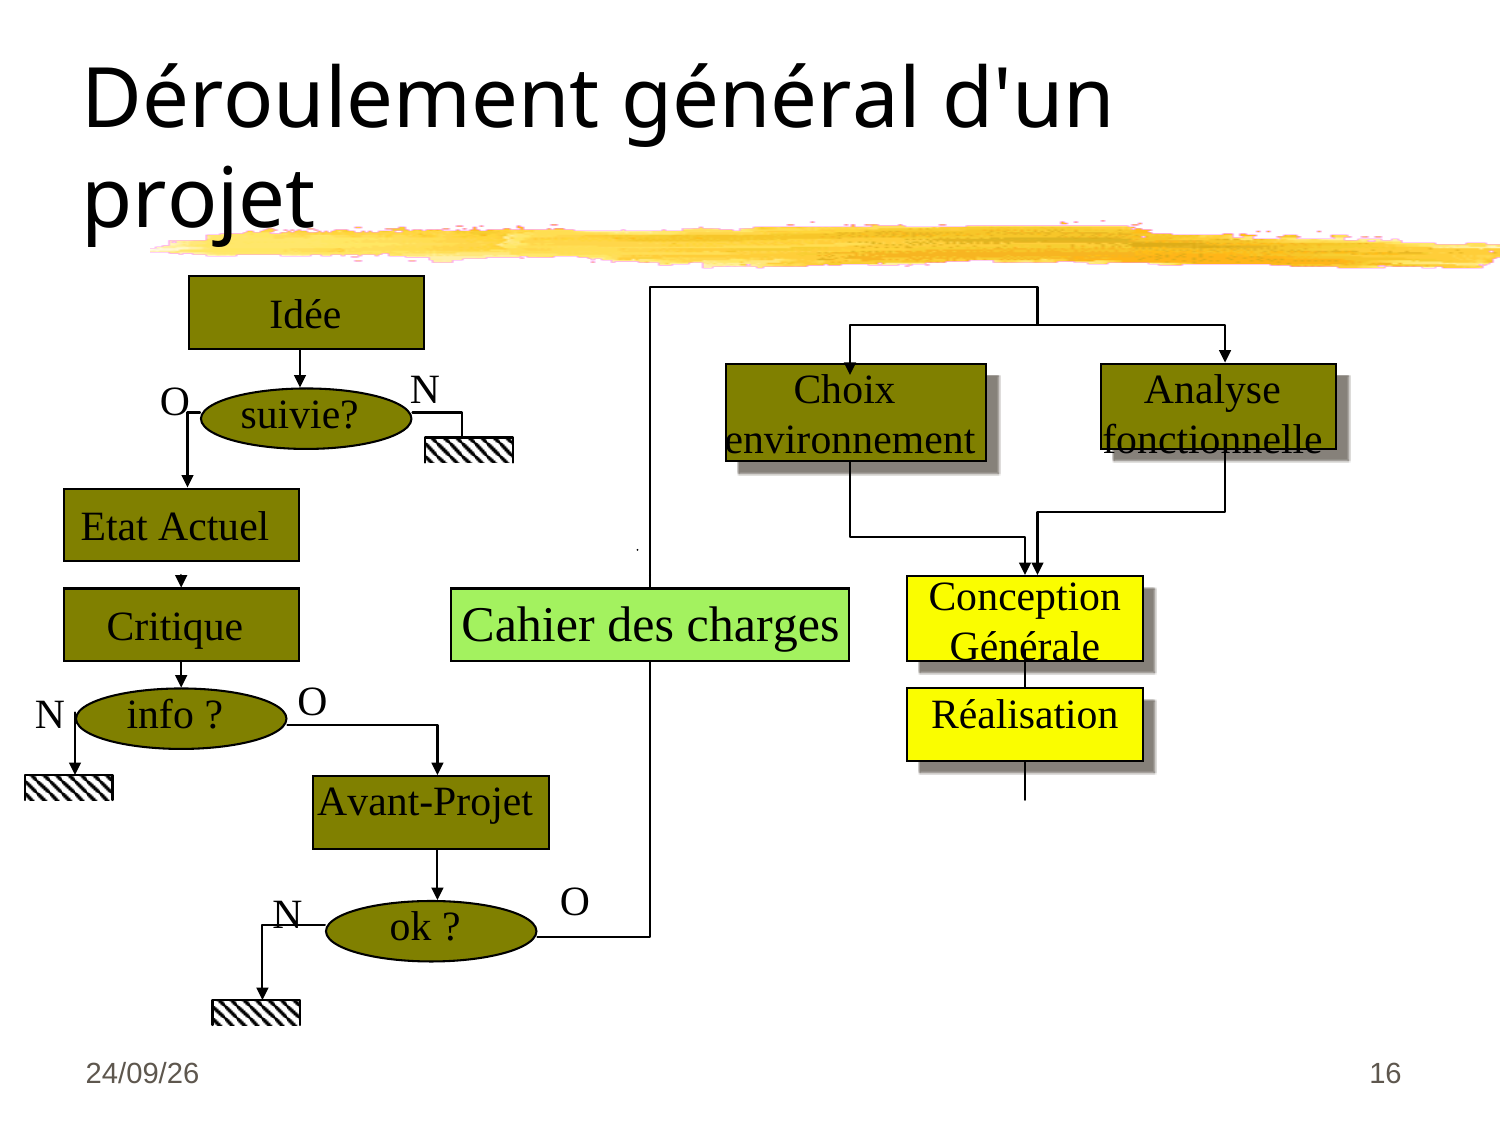

# Déroulement général d'un projet
Idée
N
Choix
environnement
Analyse
fonctionnelle
O
suivie?
Etat Actuel
Conception
Générale
Cahier des charges
Critique
O
N
info ?
Réalisation
Avant-Projet
O
N
ok ?